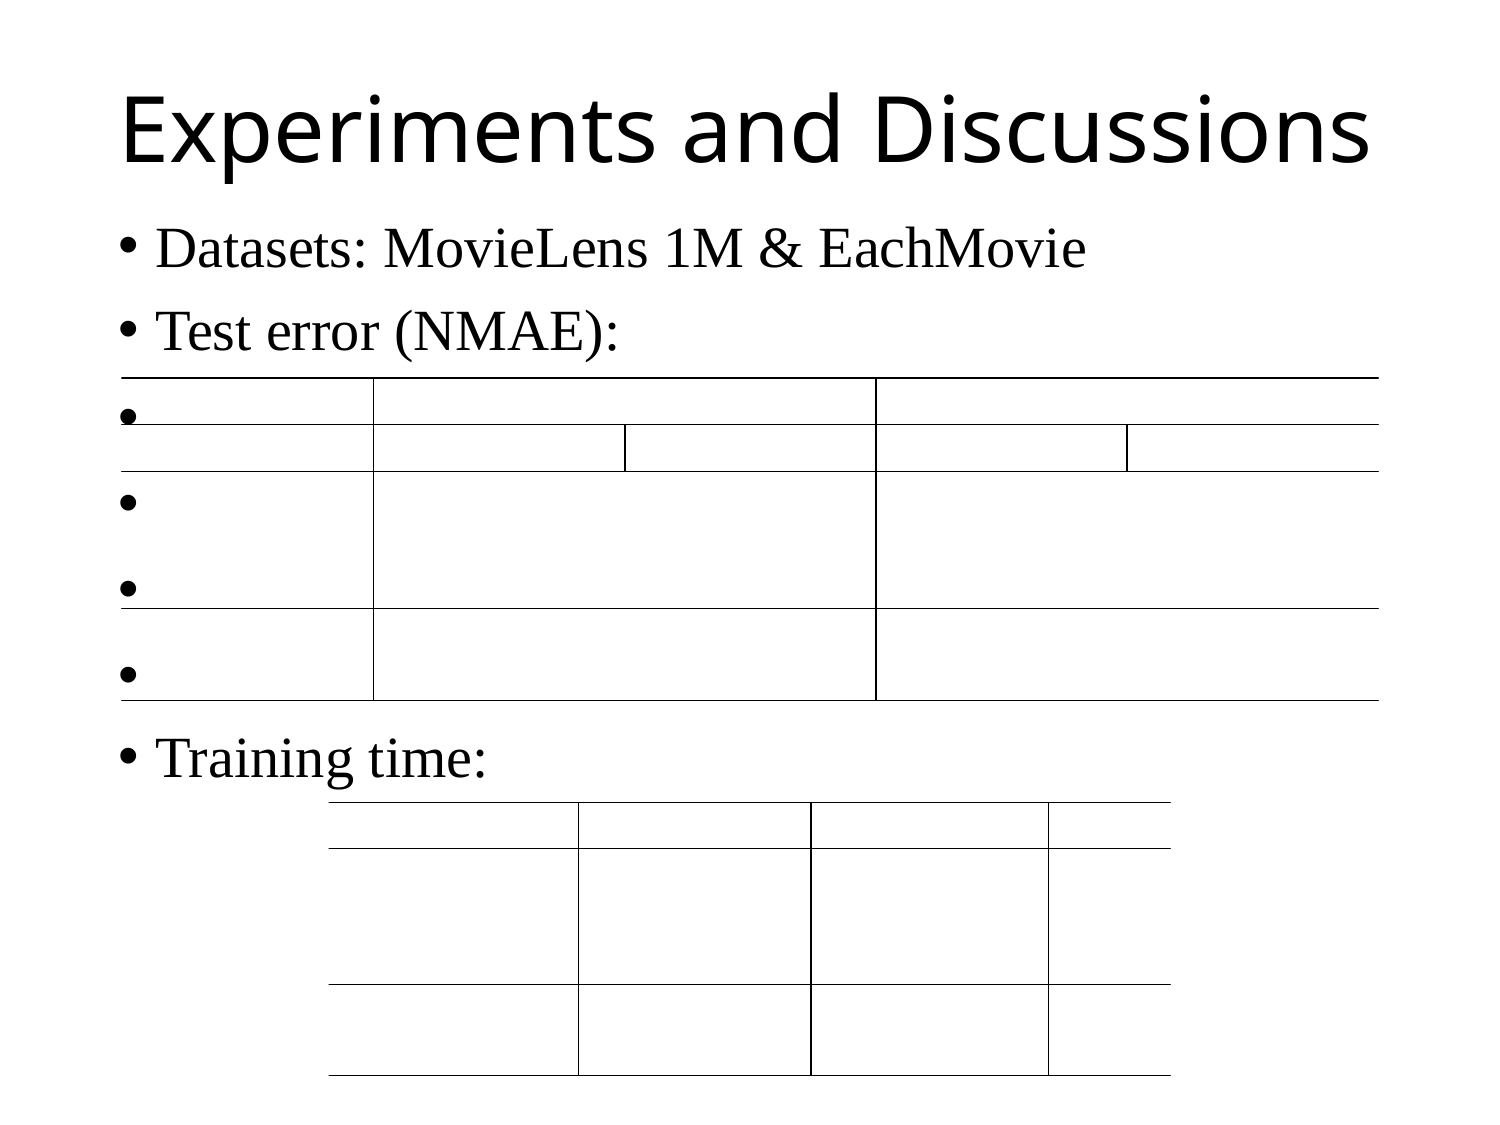

Experiments and Discussions
Datasets: MovieLens 1M & EachMovie
Test error (NMAE):
Training time: